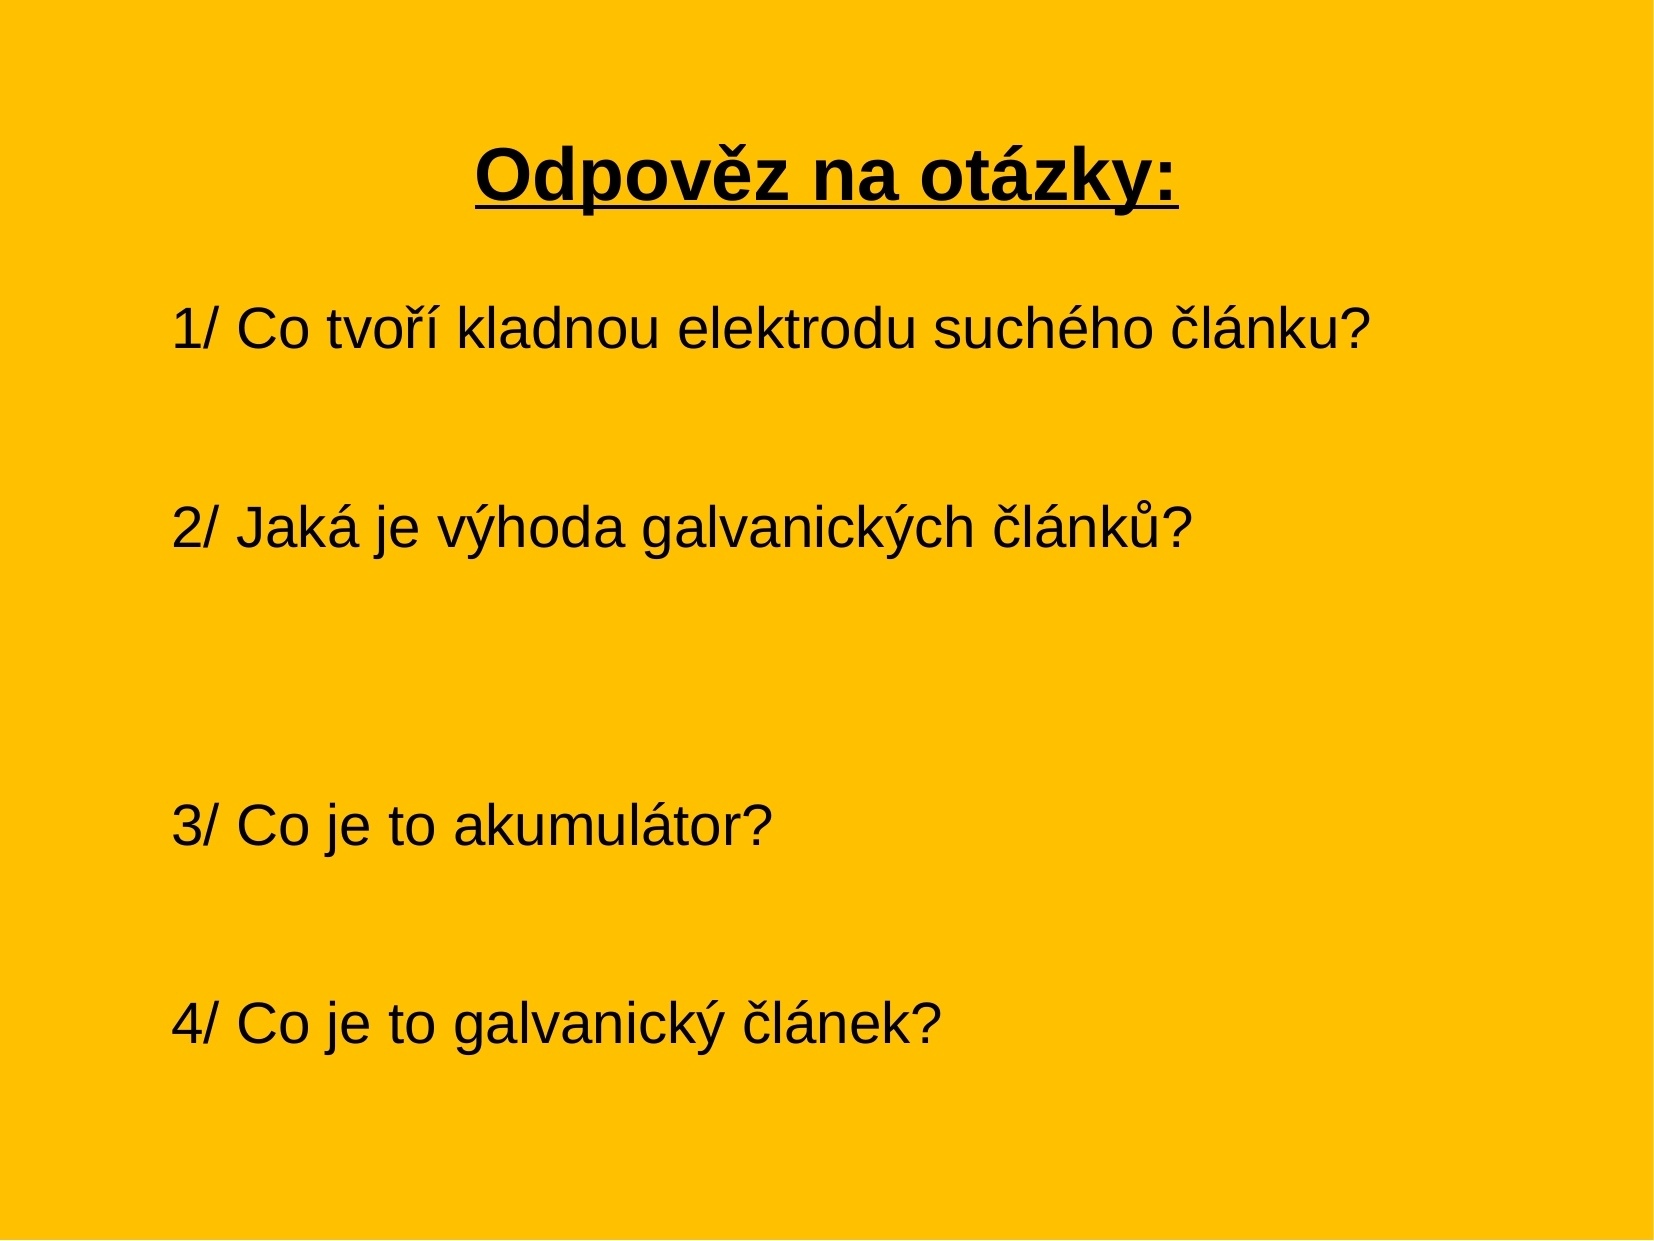

# Odpověz na otázky:
1/ Co tvoří kladnou elektrodu suchého článku?
2/ Jaká je výhoda galvanických článků?
3/ Co je to akumulátor?
4/ Co je to galvanický článek?